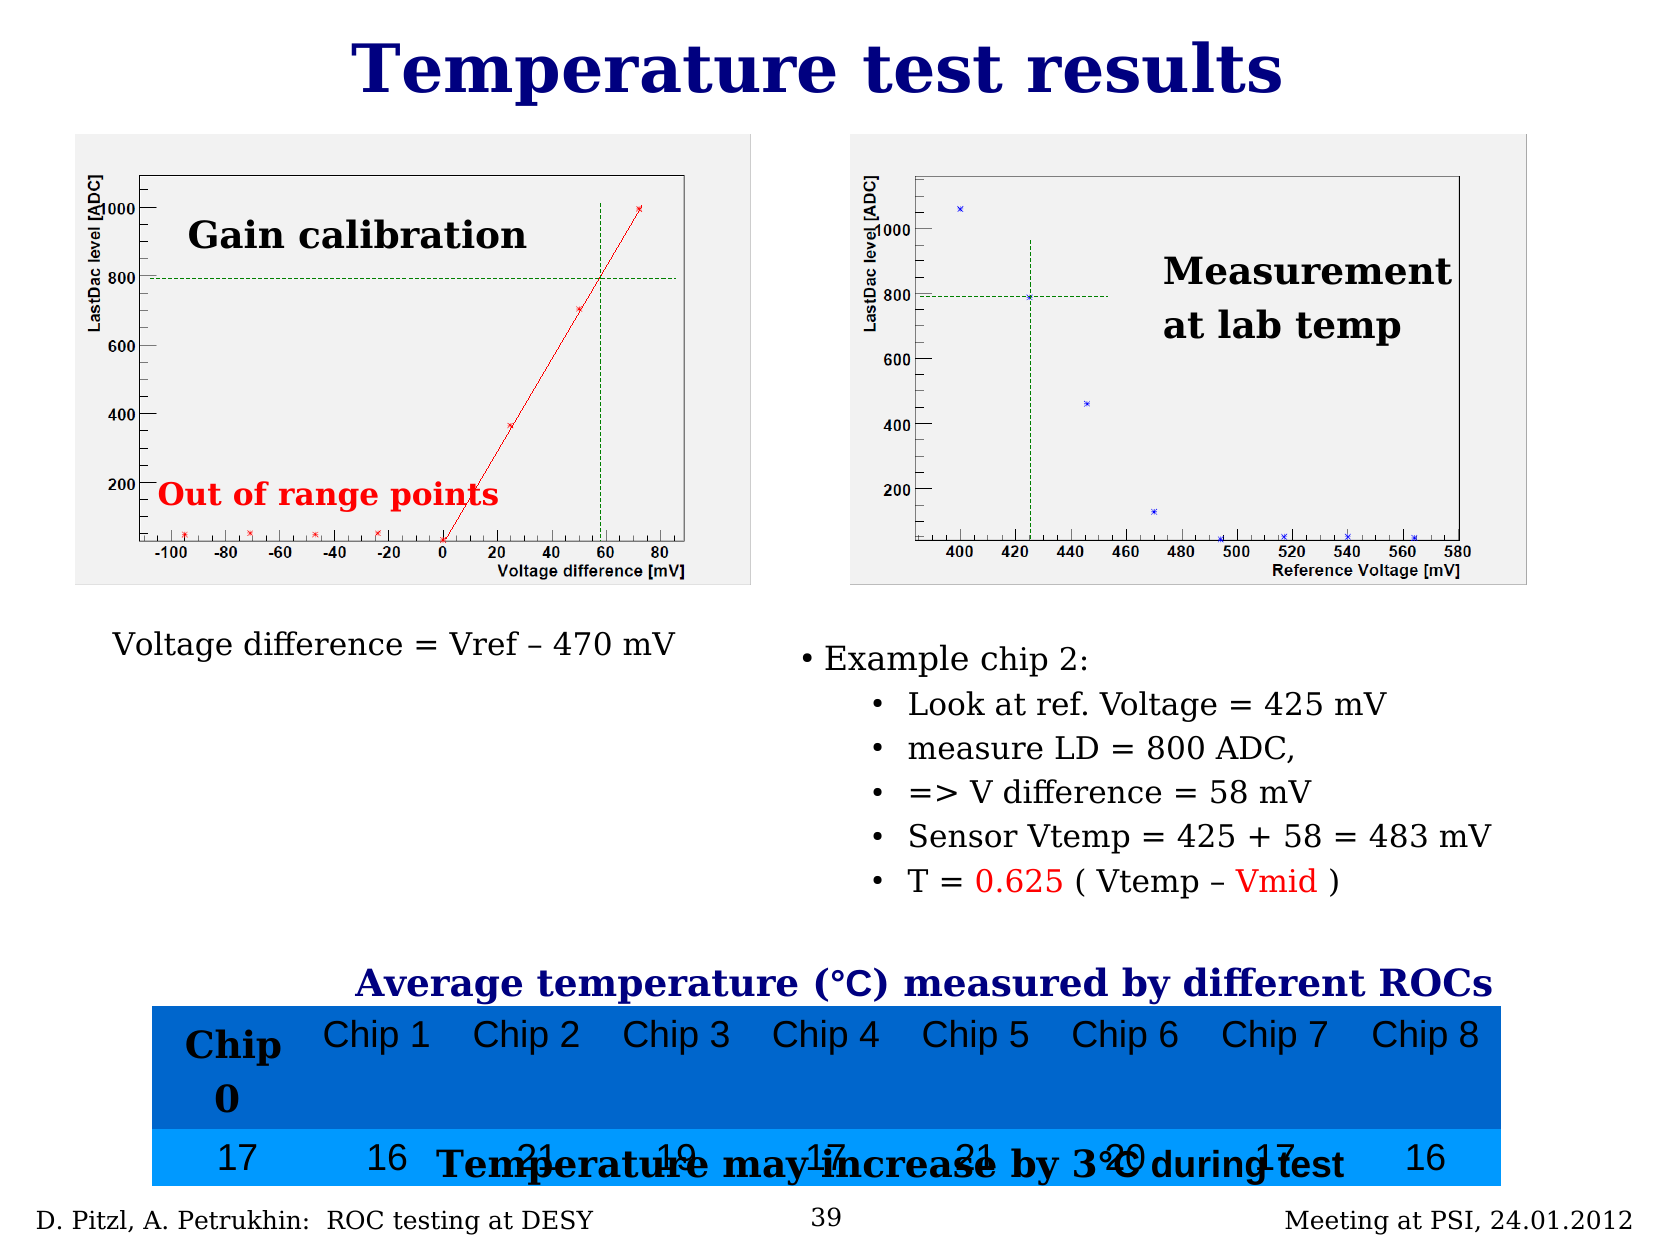

# Temperature test results
Gain calibration
Measurement
at lab temp
Out of range points
 Voltage difference = Vref – 470 mV
 Example chip 2:
Look at ref. Voltage = 425 mV
measure LD = 800 ADC,
=> V difference = 58 mV
Sensor Vtemp = 425 + 58 = 483 mV
T = 0.625 ( Vtemp – Vmid )
Average temperature (°C) measured by different ROCs
| Chip 0 | Chip 1 | Chip 2 | Chip 3 | Chip 4 | Chip 5 | Chip 6 | Chip 7 | Chip 8 |
| --- | --- | --- | --- | --- | --- | --- | --- | --- |
| 17 | 16 | 21 | 19 | 17 | 21 | 20 | 17 | 16 |
Temperature may increase by 3°C during test